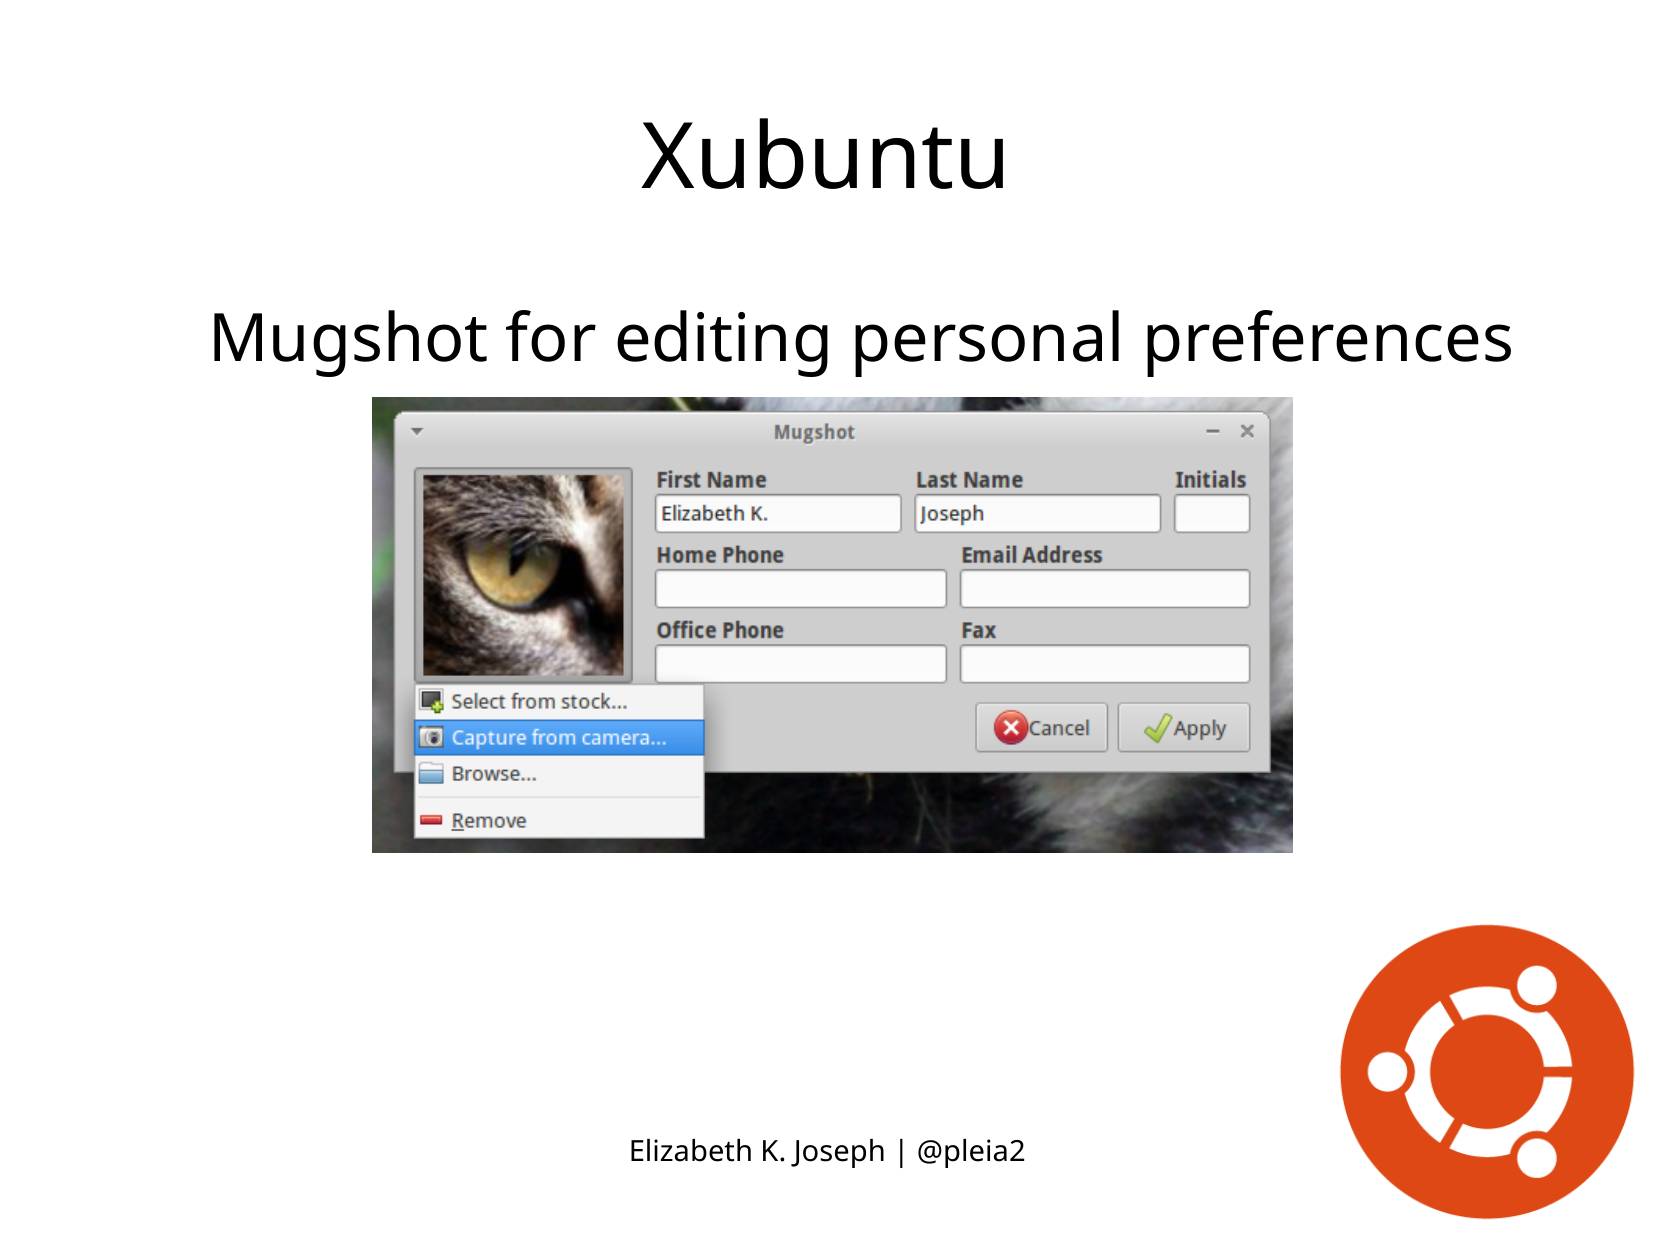

# Xubuntu
Mugshot for editing personal preferences
Elizabeth K. Joseph | @pleia2